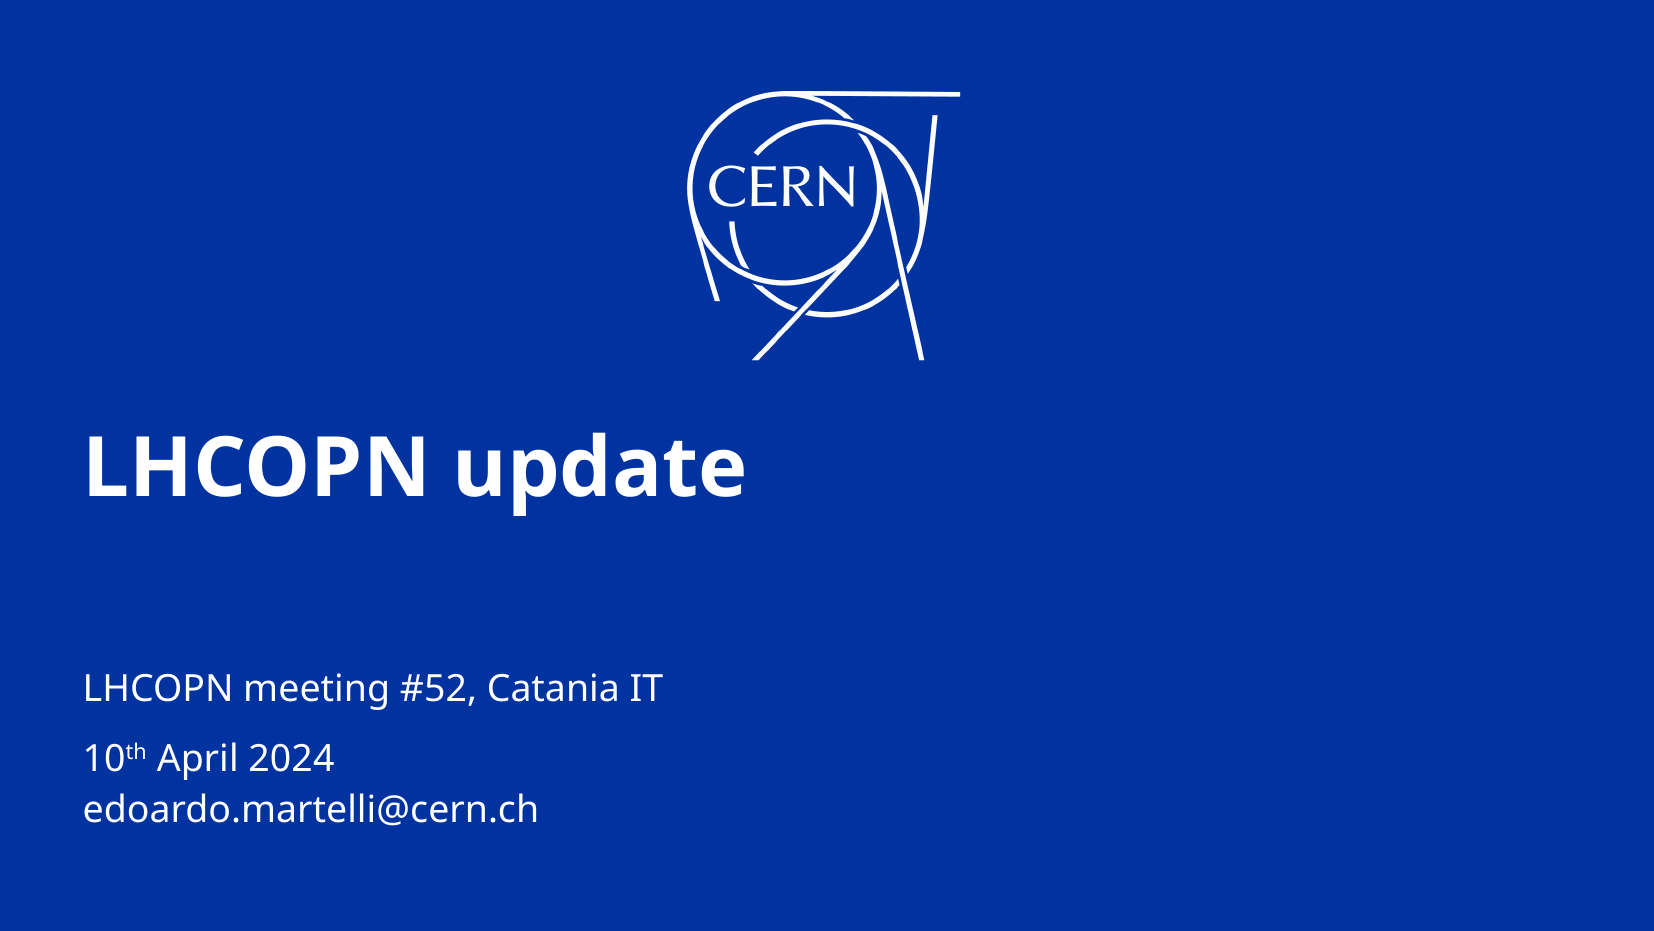

# LHCOPN update
LHCOPN meeting #52, Catania IT
10th April 2024
edoardo.martelli@cern.ch